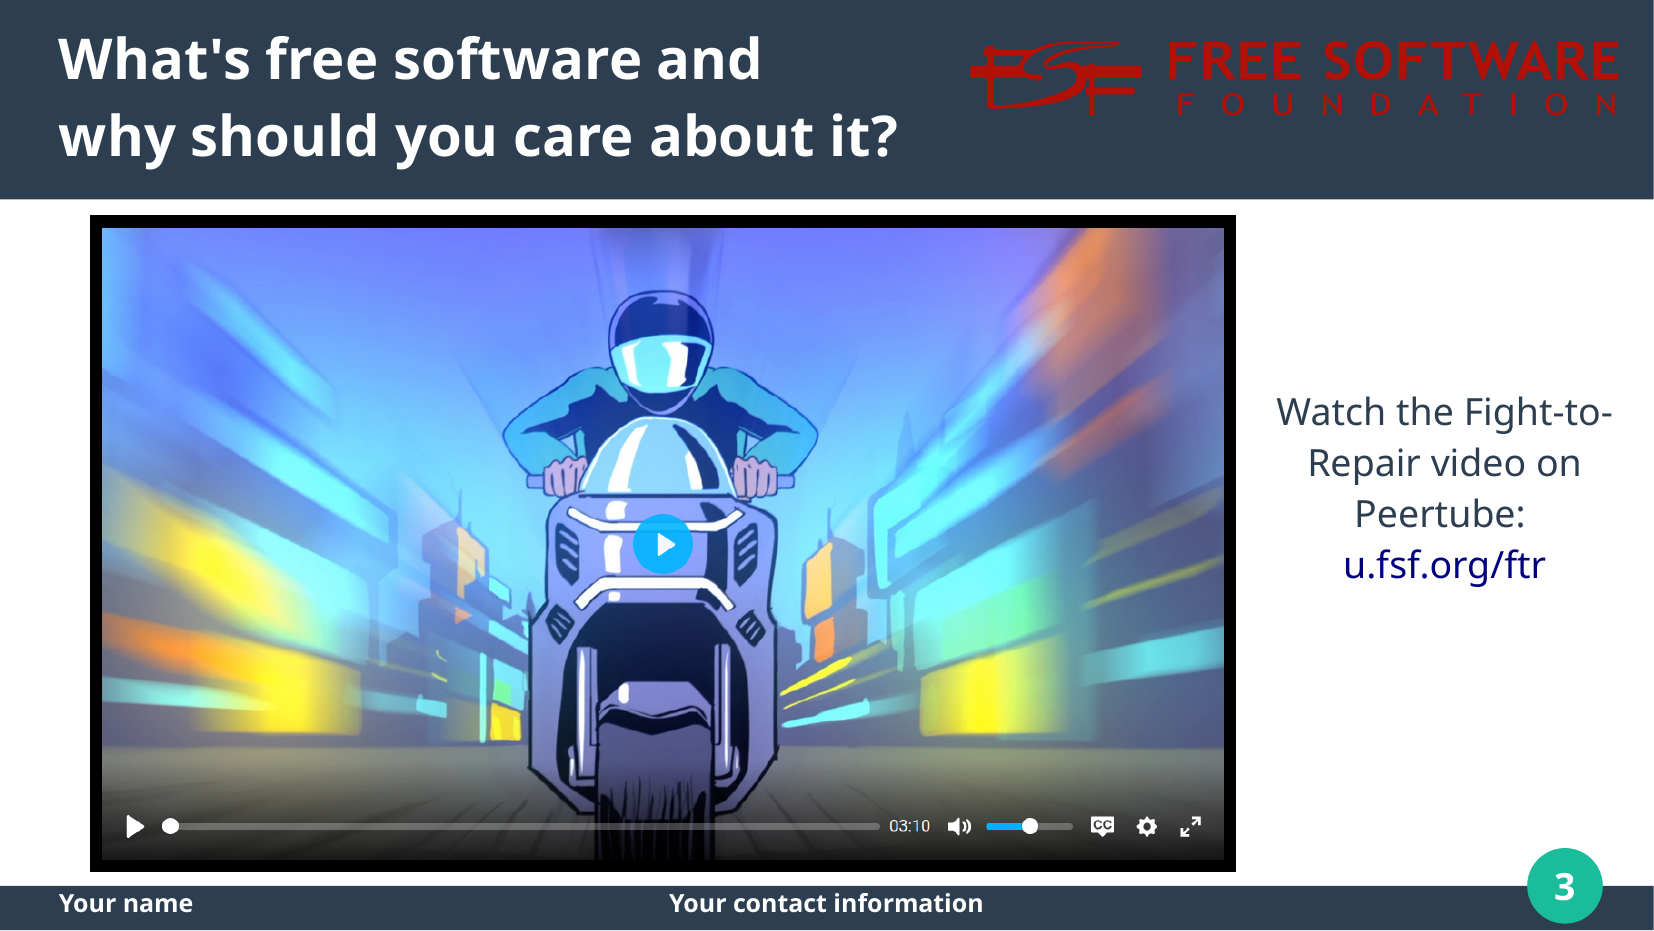

# What's free software and why should you care about it?
Watch the Fight-to-Repair video on Peertube: u.fsf.org/ftr
Your name
Your contact information